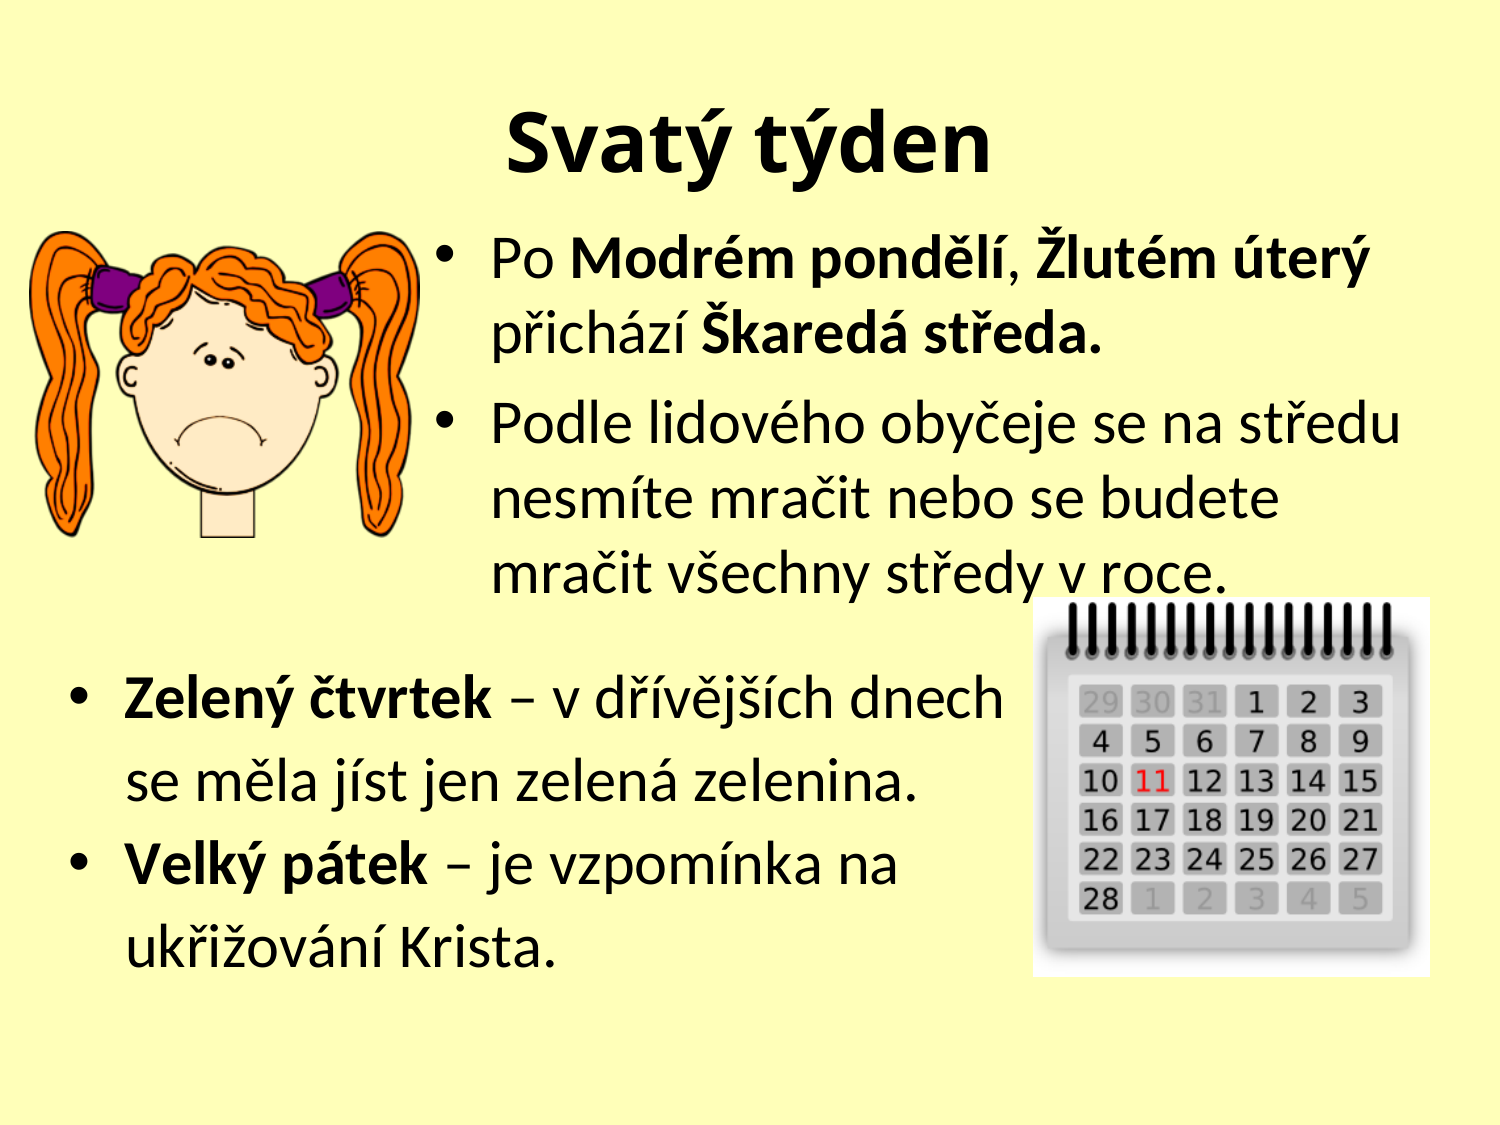

# Svatý týden
Po Modrém pondělí, Žlutém úterý přichází Škaredá středa.
Podle lidového obyčeje se na středu nesmíte mračit nebo se budete mračit všechny středy v roce.
Zelený čtvrtek – v dřívějších dnech
 se měla jíst jen zelená zelenina.
Velký pátek – je vzpomínka na
 ukřižování Krista.